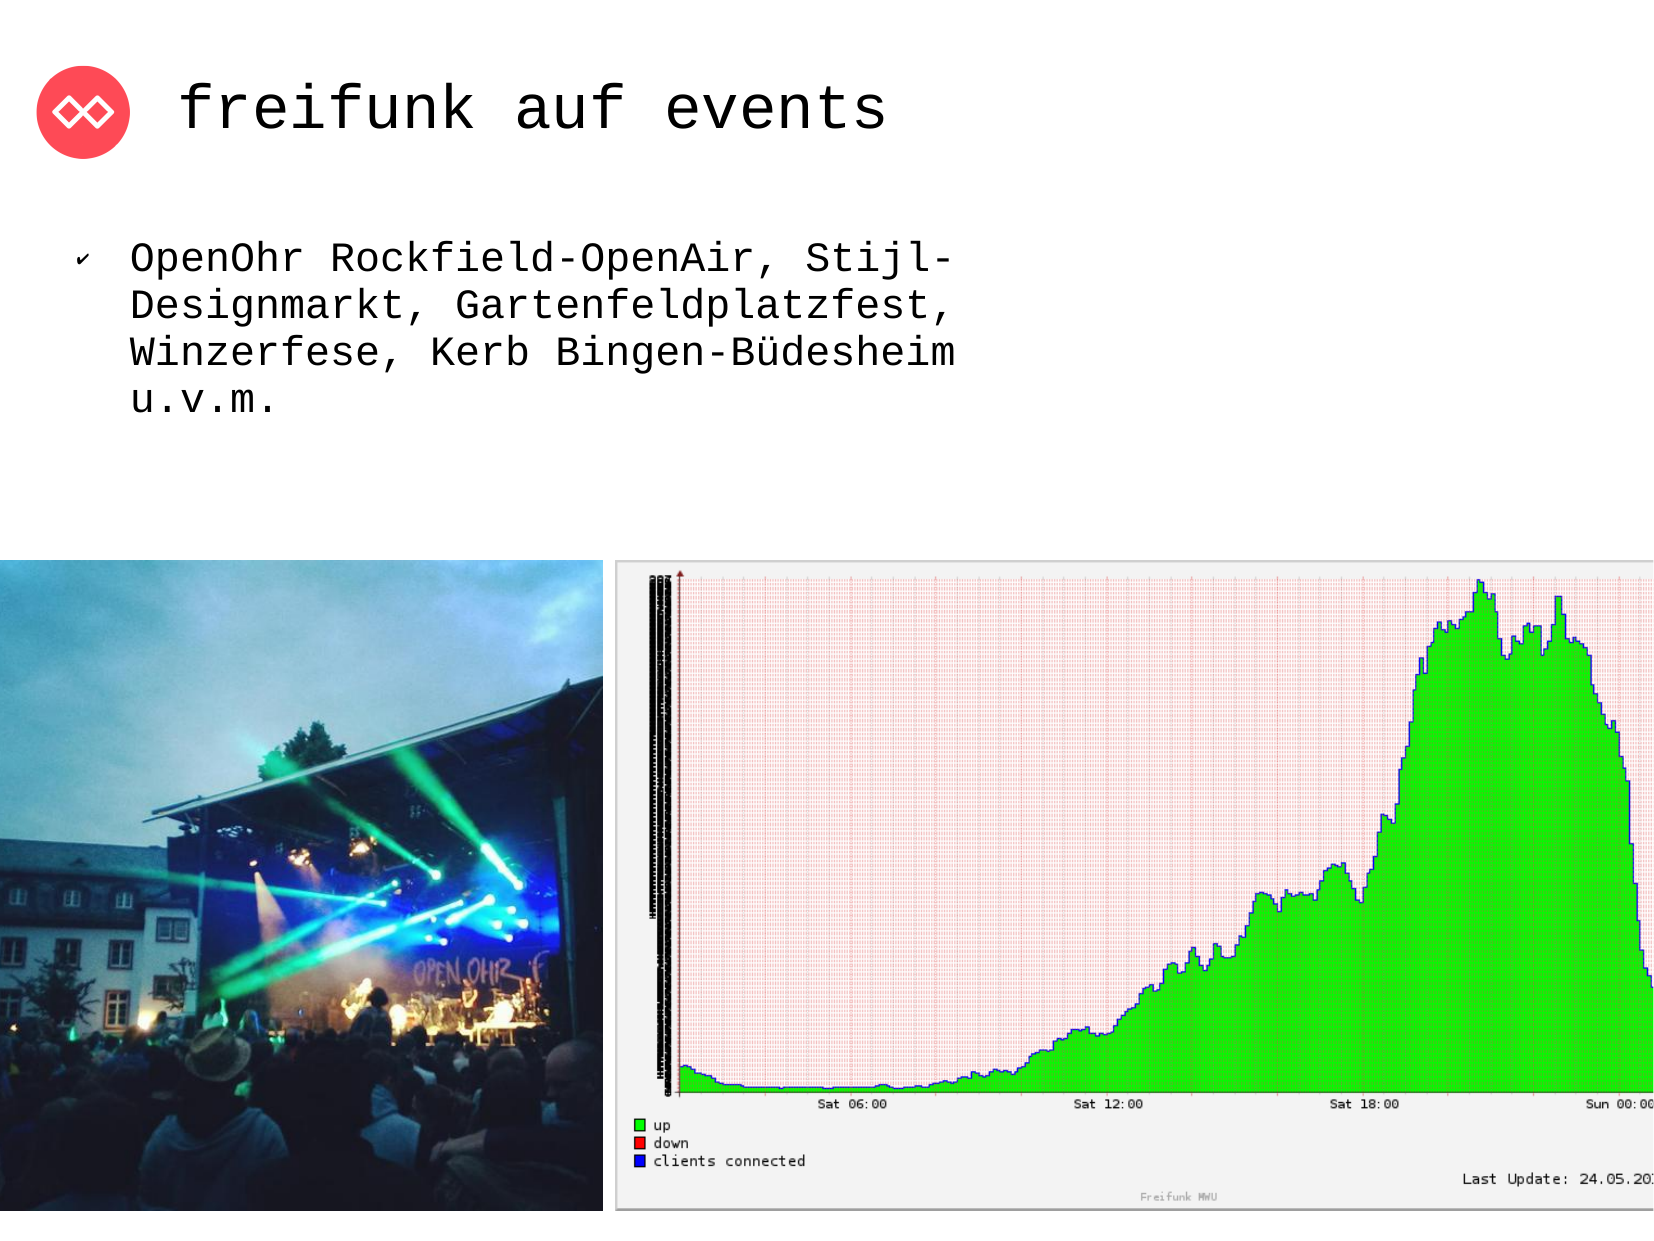

# freifunk auf events
OpenOhr Rockfield-OpenAir, Stijl-Designmarkt, Gartenfeldplatzfest, Winzerfese, Kerb Bingen-Büdesheim u.v.m.